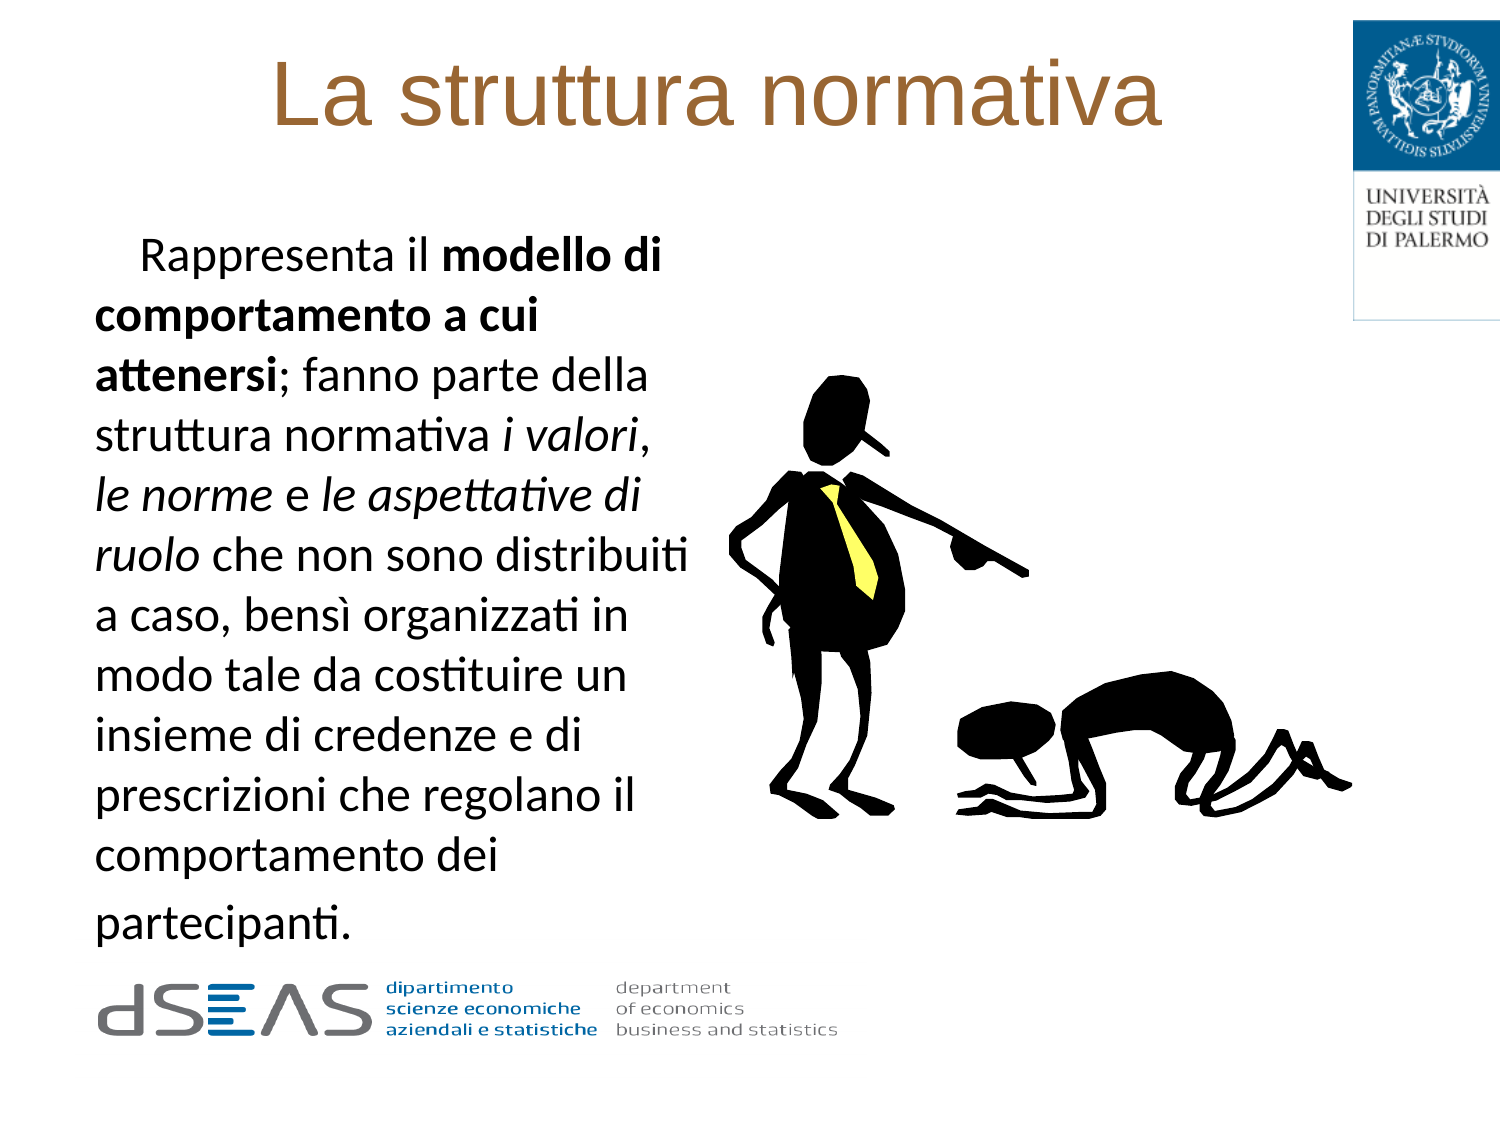

# La struttura normativa
 Rappresenta il modello di comportamento a cui attenersi; fanno parte della struttura normativa i valori, le norme e le aspettative di ruolo che non sono distribuiti a caso, bensì organizzati in modo tale da costituire un insieme di credenze e di prescrizioni che regolano il comportamento dei partecipanti.